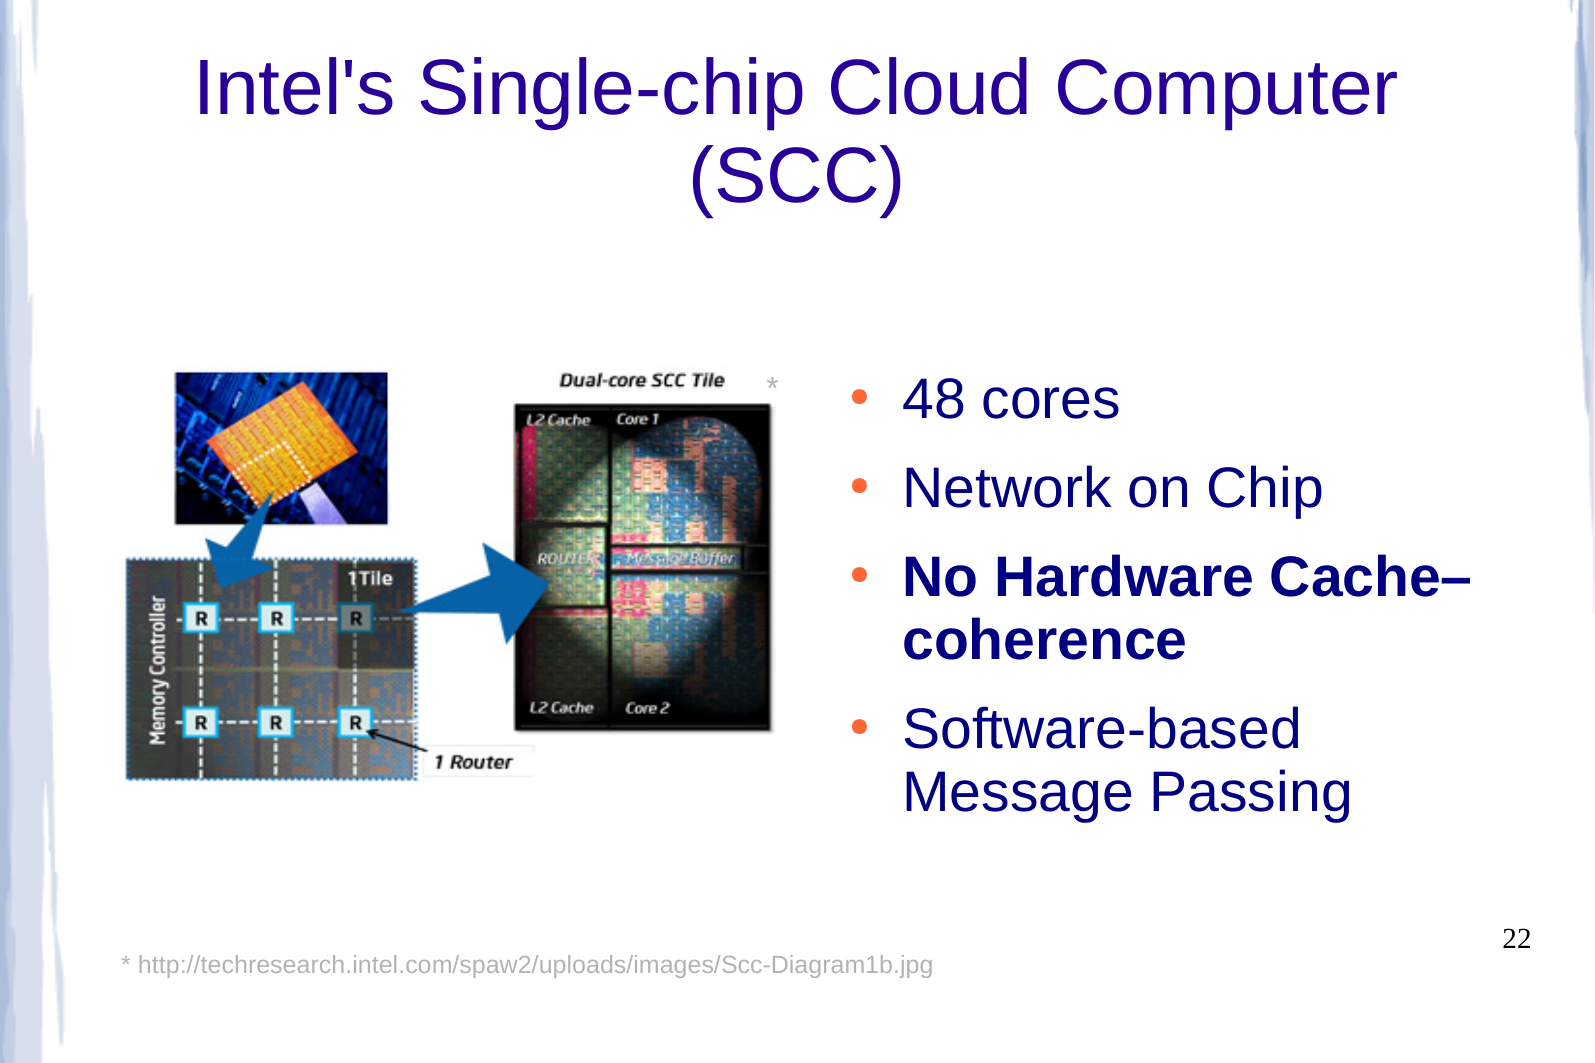

# Intel's Single-chip Cloud Computer (SCC)
48 cores
Network on Chip
No Hardware Cache–coherence
Software-based Message Passing
*
22
* http://techresearch.intel.com/spaw2/uploads/images/Scc-Diagram1b.jpg